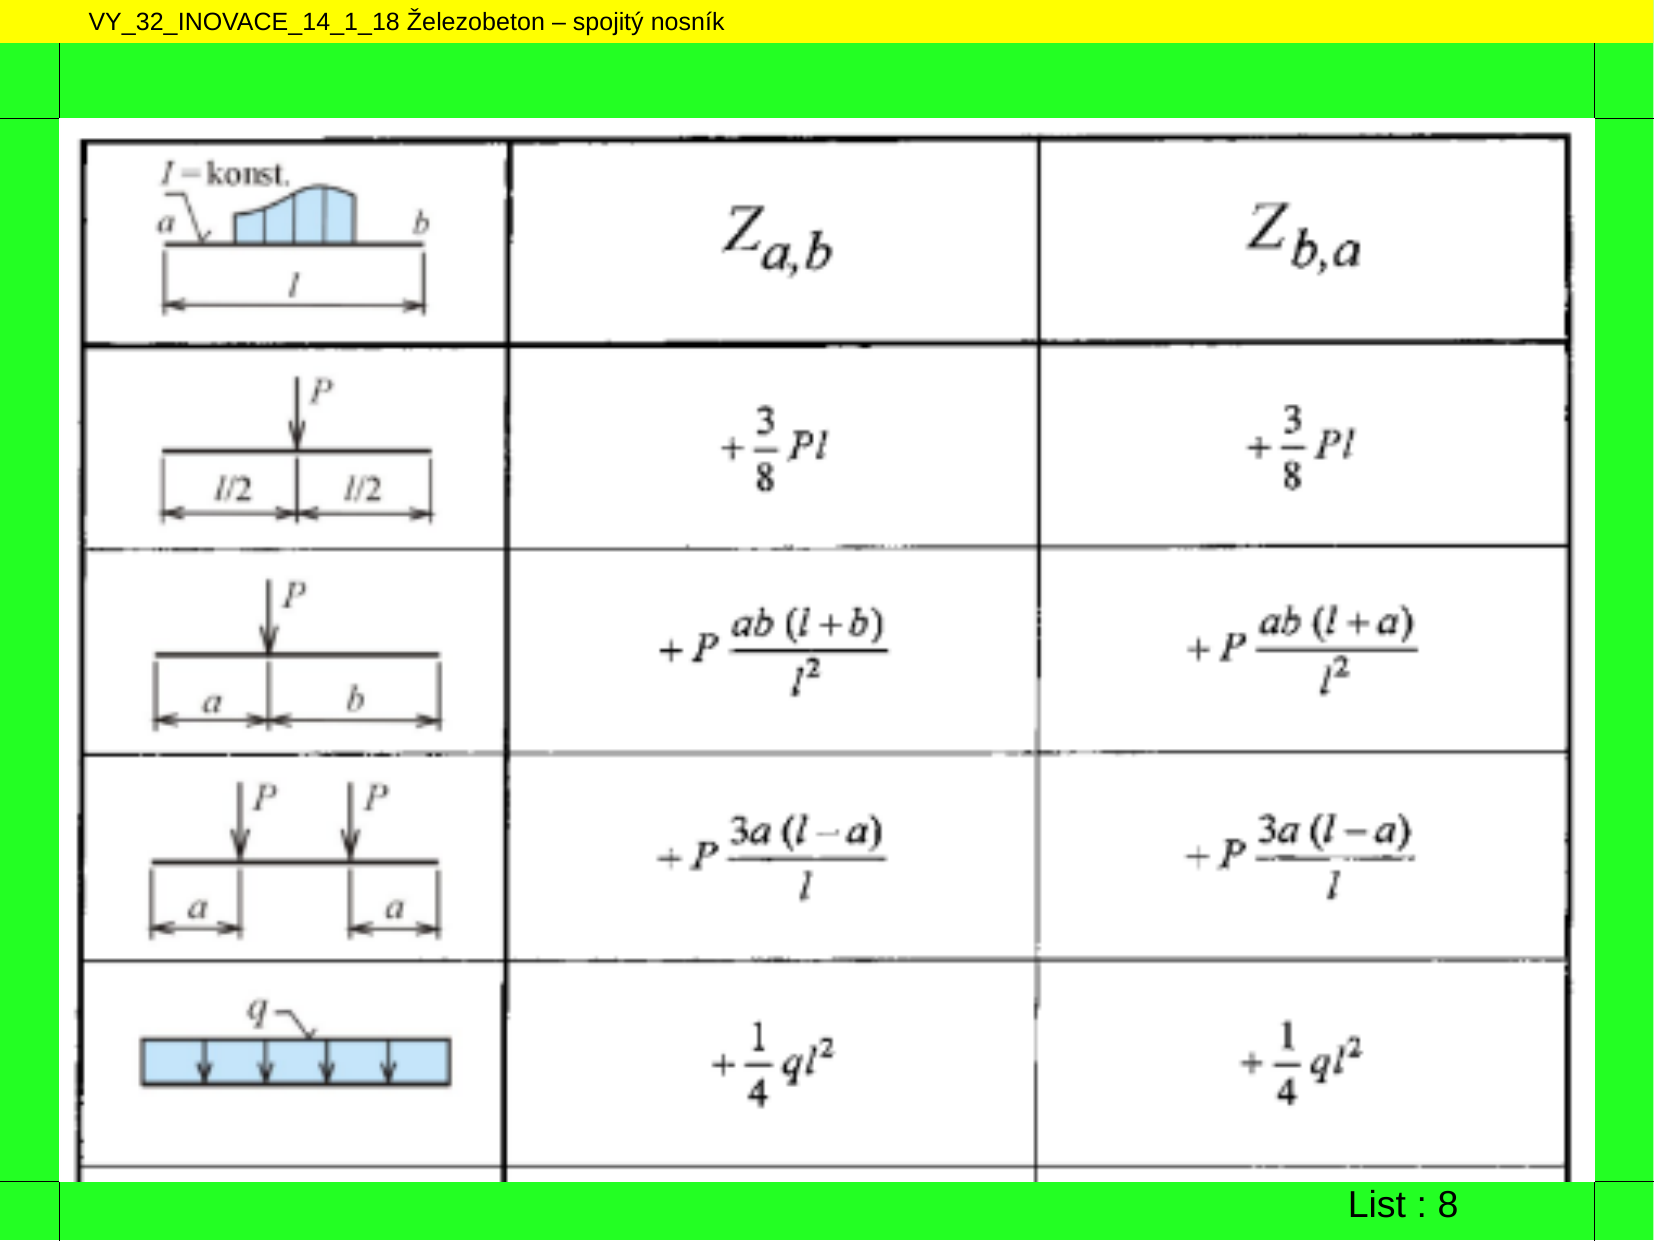

VY_32_INOVACE_14_1_18 Železobeton – spojitý nosník
List :